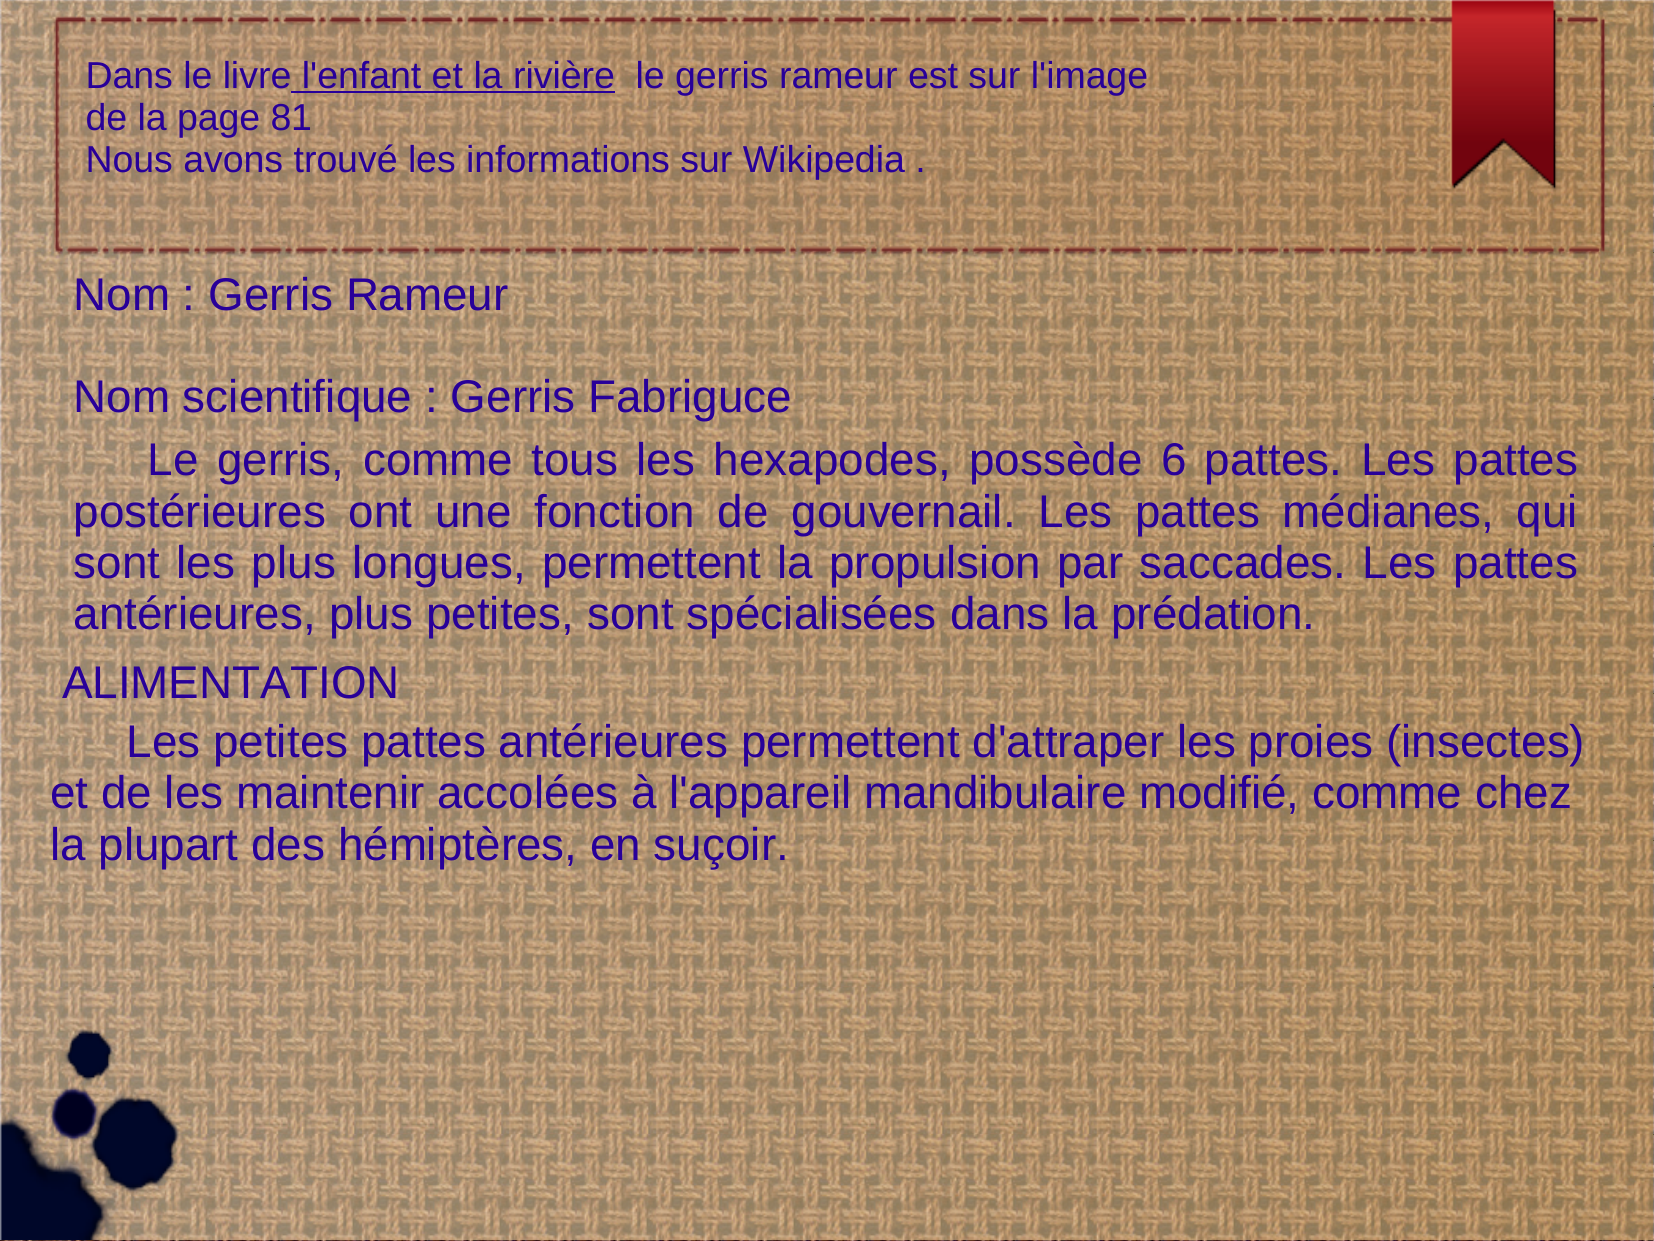

Dans le livre l'enfant et la rivière le gerris rameur est sur l'image de la page 81
Nous avons trouvé les informations sur Wikipedia .
Nom : Gerris Rameur
Nom scientifique : Gerris Fabriguce
 Le gerris, comme tous les hexapodes, possède 6 pattes. Les pattes postérieures ont une fonction de gouvernail. Les pattes médianes, qui sont les plus longues, permettent la propulsion par saccades. Les pattes antérieures, plus petites, sont spécialisées dans la prédation.
ALIMENTATION
 Les petites pattes antérieures permettent d'attraper les proies (insectes) et de les maintenir accolées à l'appareil mandibulaire modifié, comme chez la plupart des hémiptères, en suçoir.